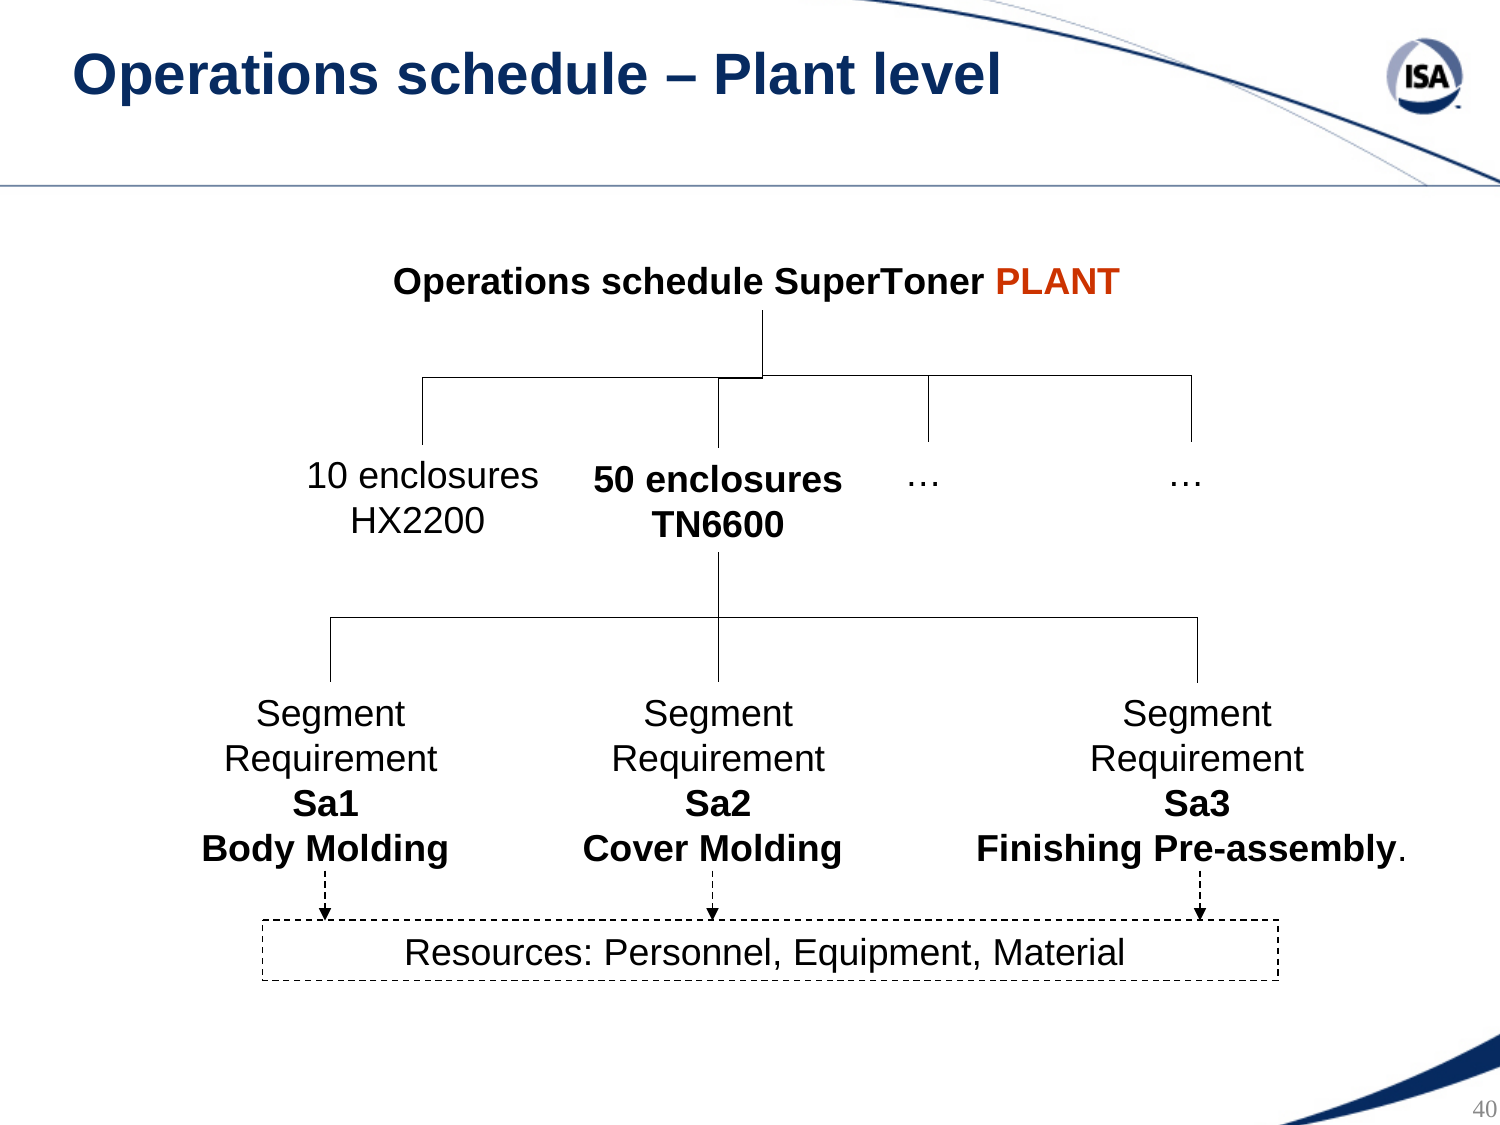

# Operations schedule – Plant level
Operations schedule SuperToner PLANT
…
…
10 enclosures
HX2200
50 enclosures
TN6600
Segment
Requirement
Sa1
Body Molding
Segment
Requirement
Sa2
Cover Molding
Segment
Requirement
Sa3
Finishing Pre-assembly.
Resources: Personnel, Equipment, Material